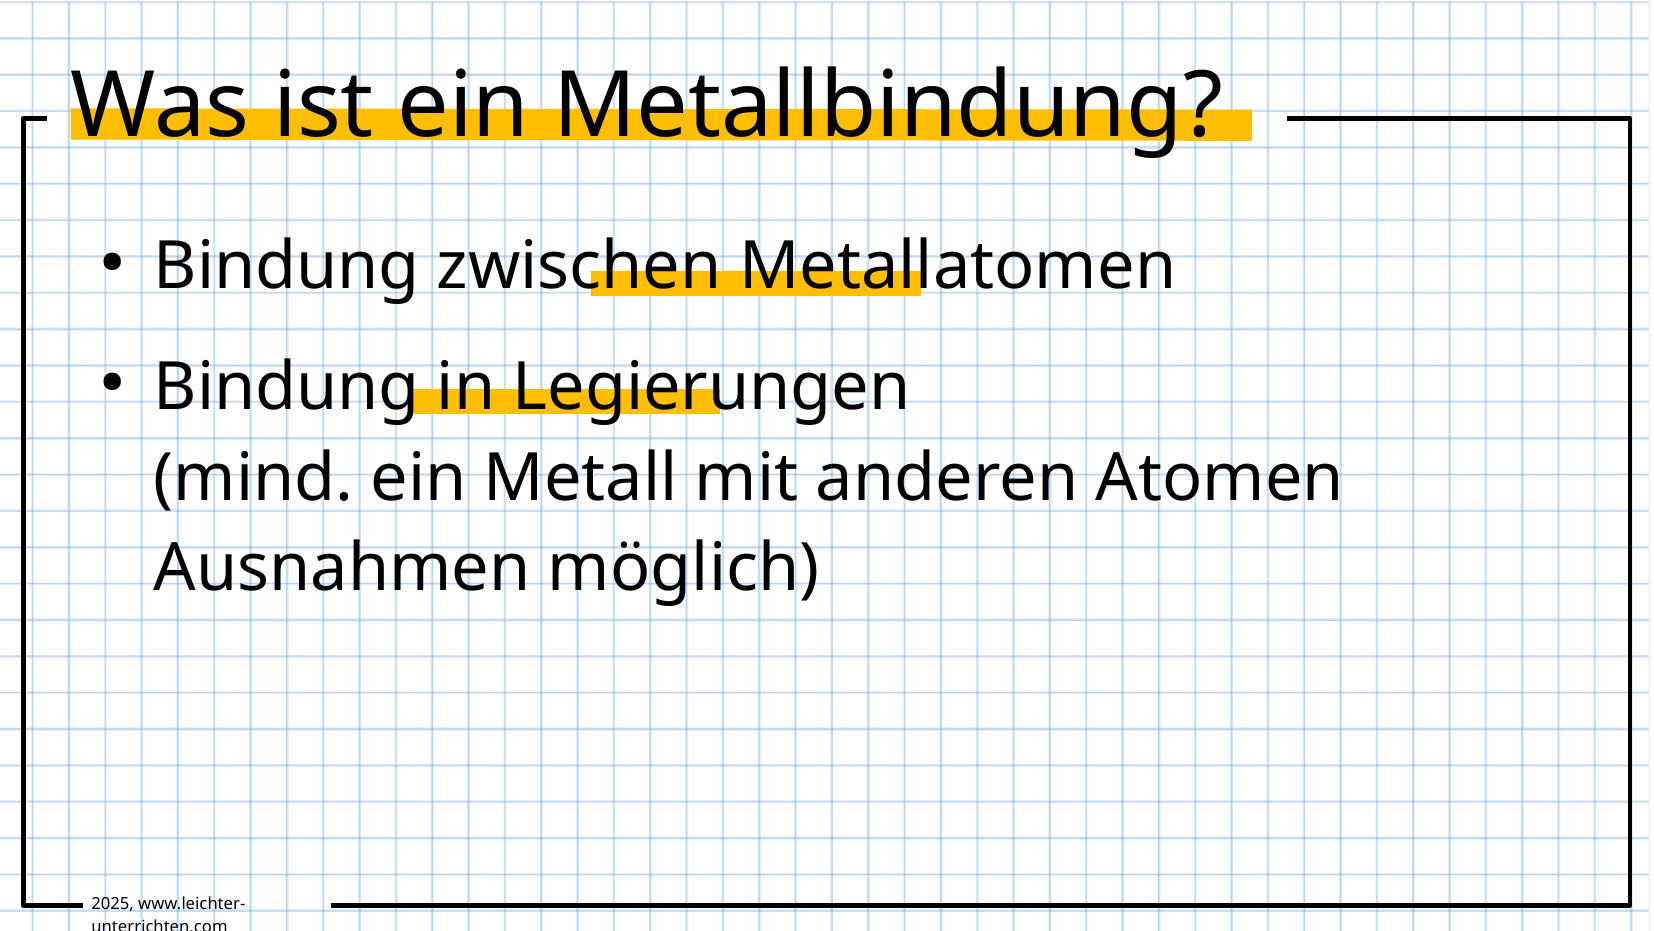

# Was ist ein Metallbindung?
Bindung zwischen Metallatomen
Bindung in Legierungen
(mind. ein Metall mit anderen Atomen
Ausnahmen möglich)